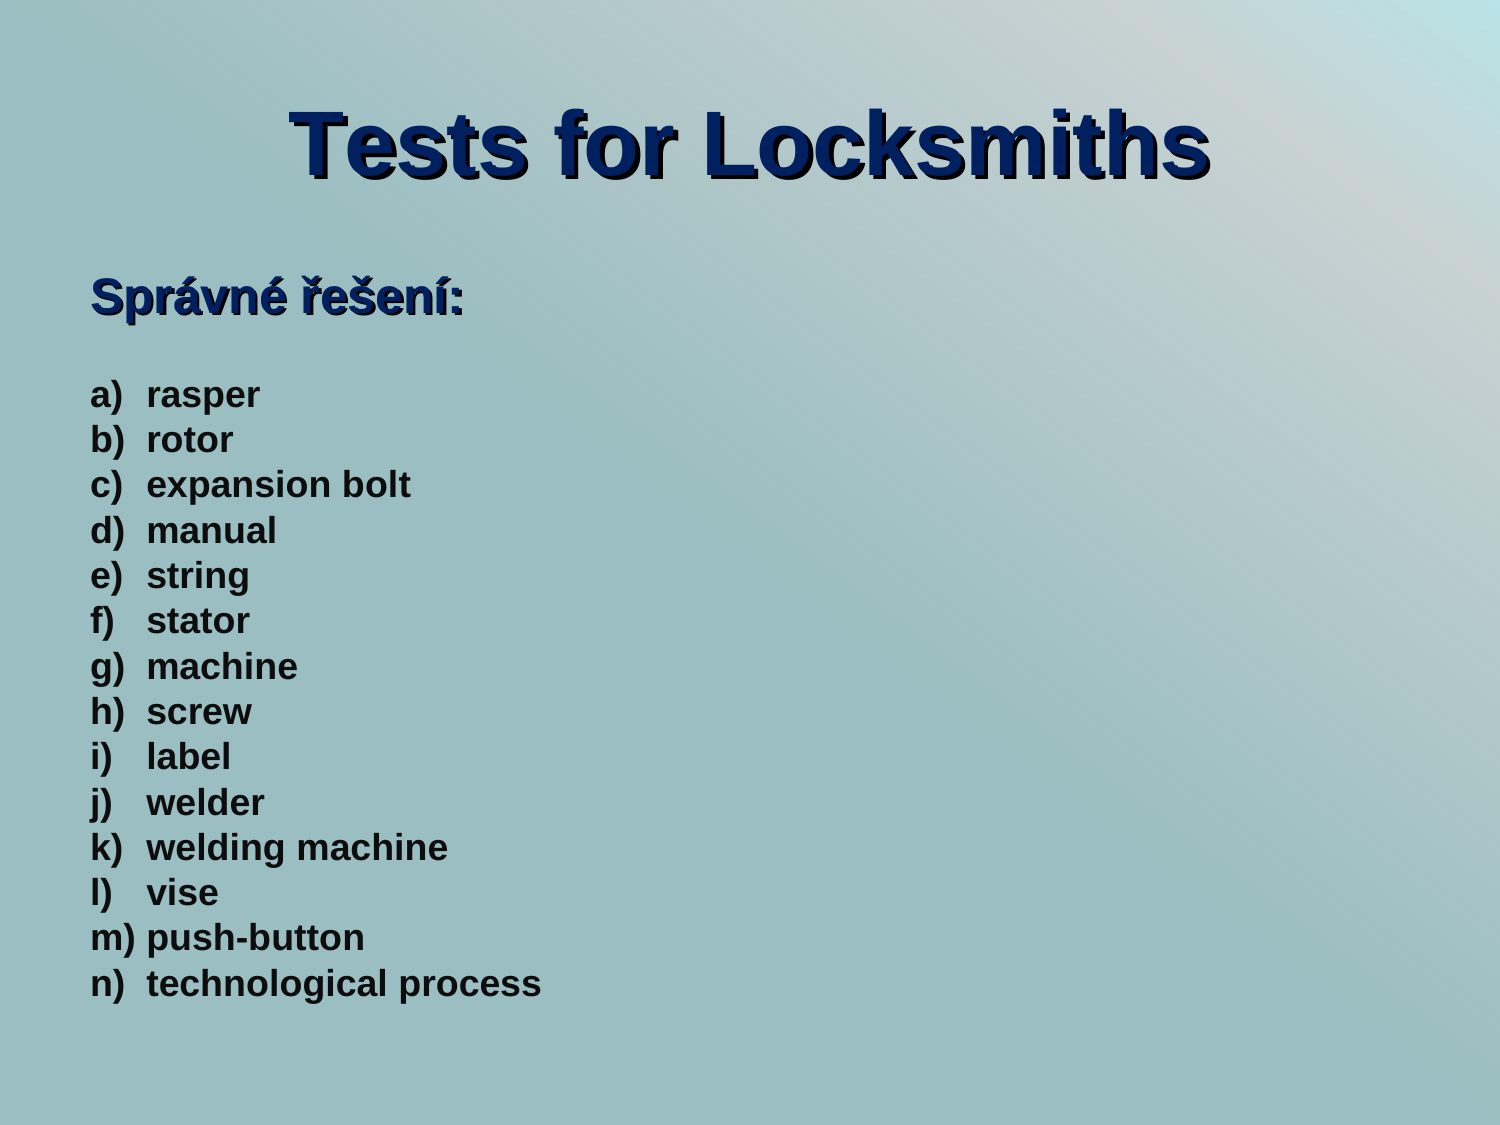

# Tests for Locksmiths
Správné řešení:
rasper
rotor
expansion bolt
manual
string
stator
machine
screw
label
welder
welding machine
vise
push-button
technological process